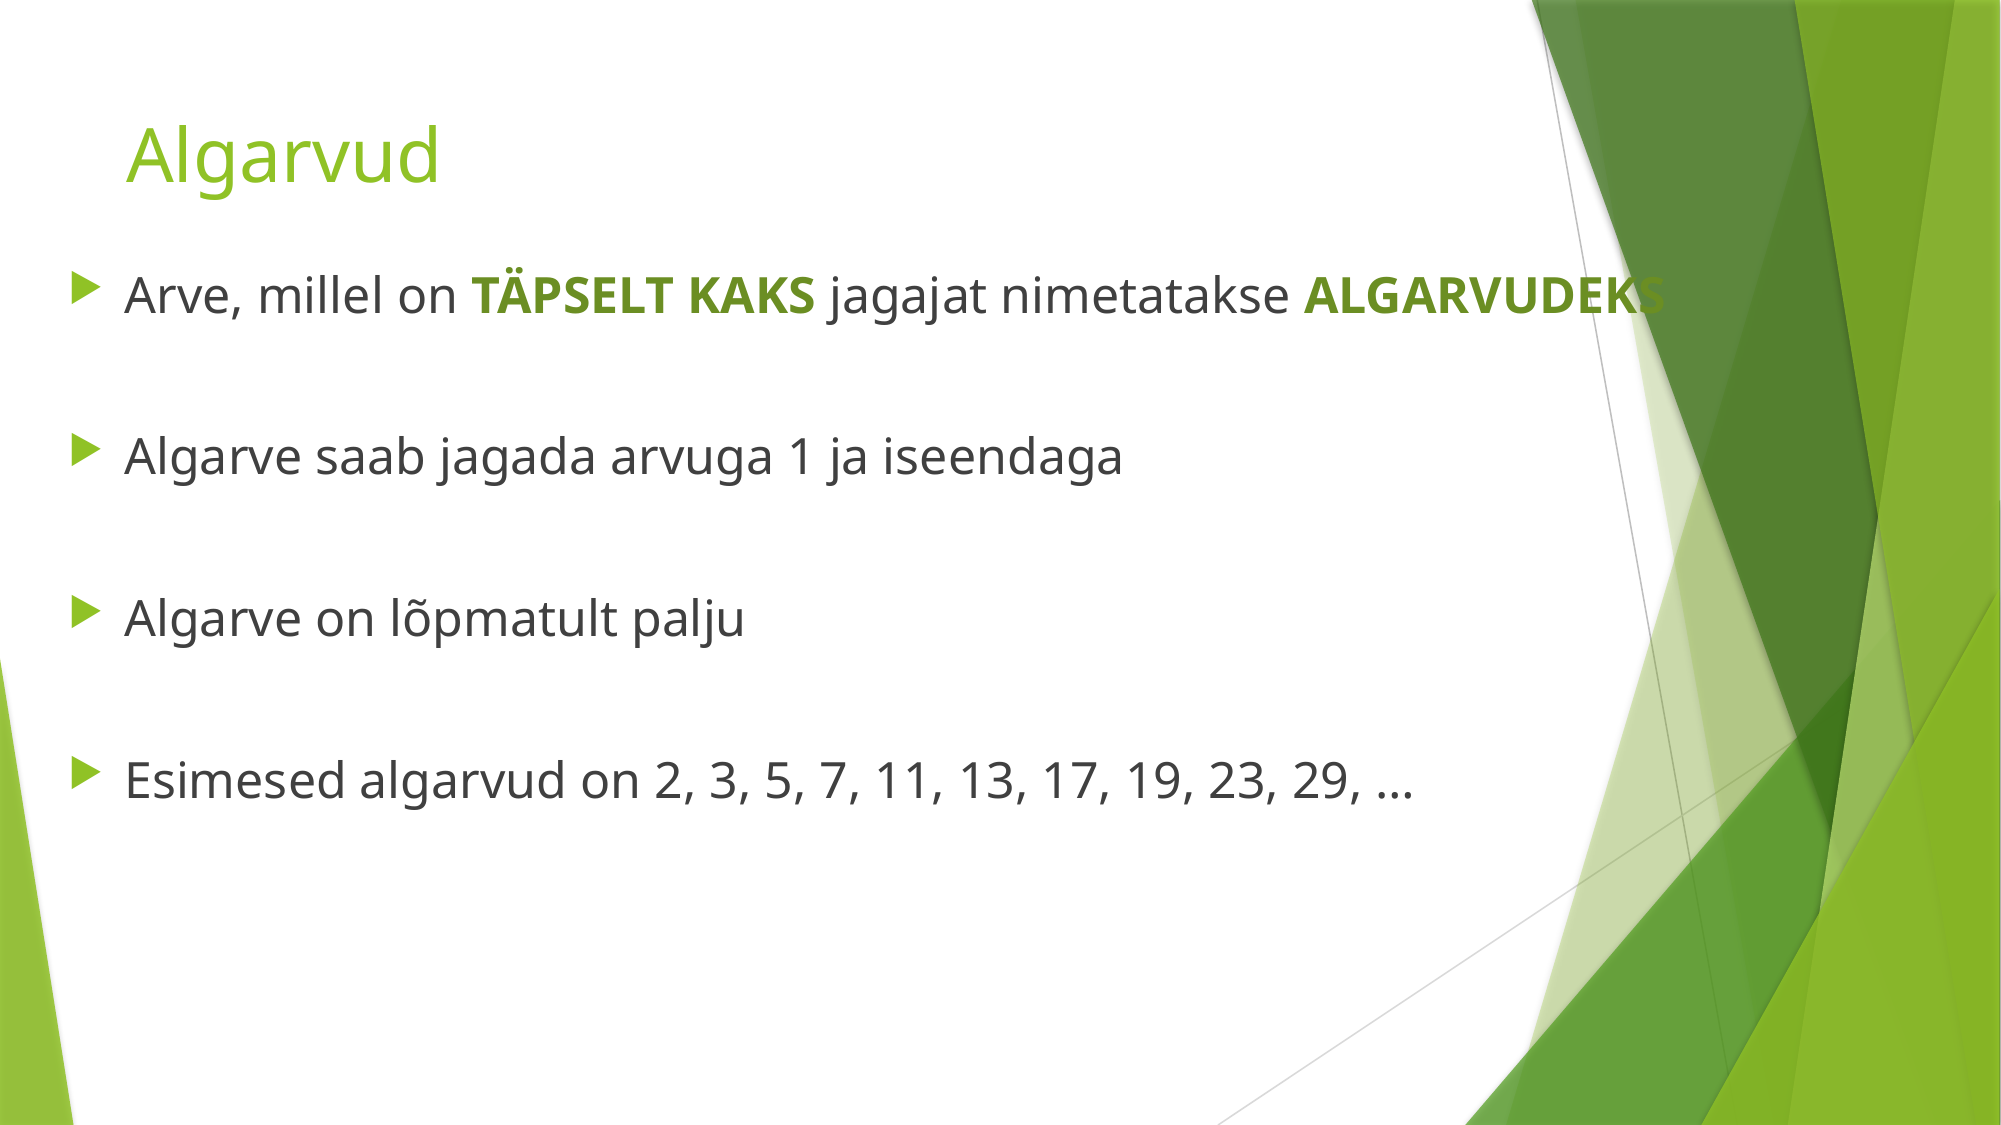

# Algarvud
Arve, millel on TÄPSELT KAKS jagajat nimetatakse ALGARVUDEKS
Algarve saab jagada arvuga 1 ja iseendaga
Algarve on lõpmatult palju
Esimesed algarvud on 2, 3, 5, 7, 11, 13, 17, 19, 23, 29, …